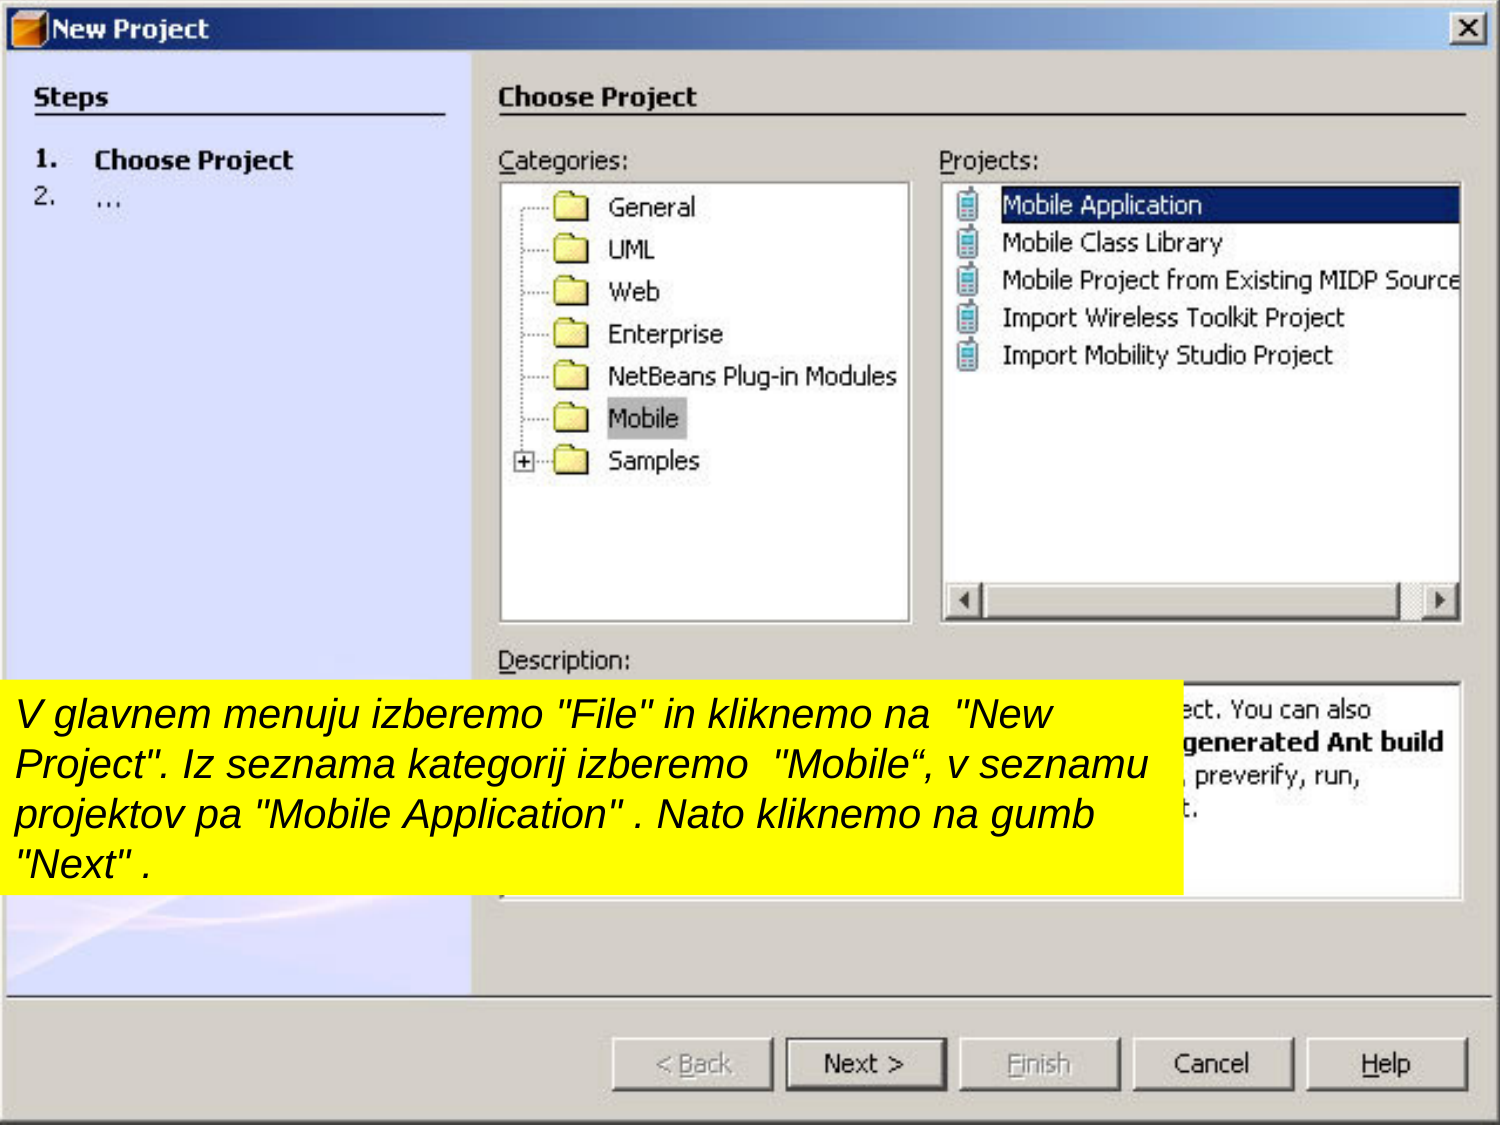

#
V glavnem menuju izberemo "File" in kliknemo na "New Project". Iz seznama kategorij izberemo "Mobile“, v seznamu projektov pa "Mobile Application" . Nato kliknemo na gumb "Next" .